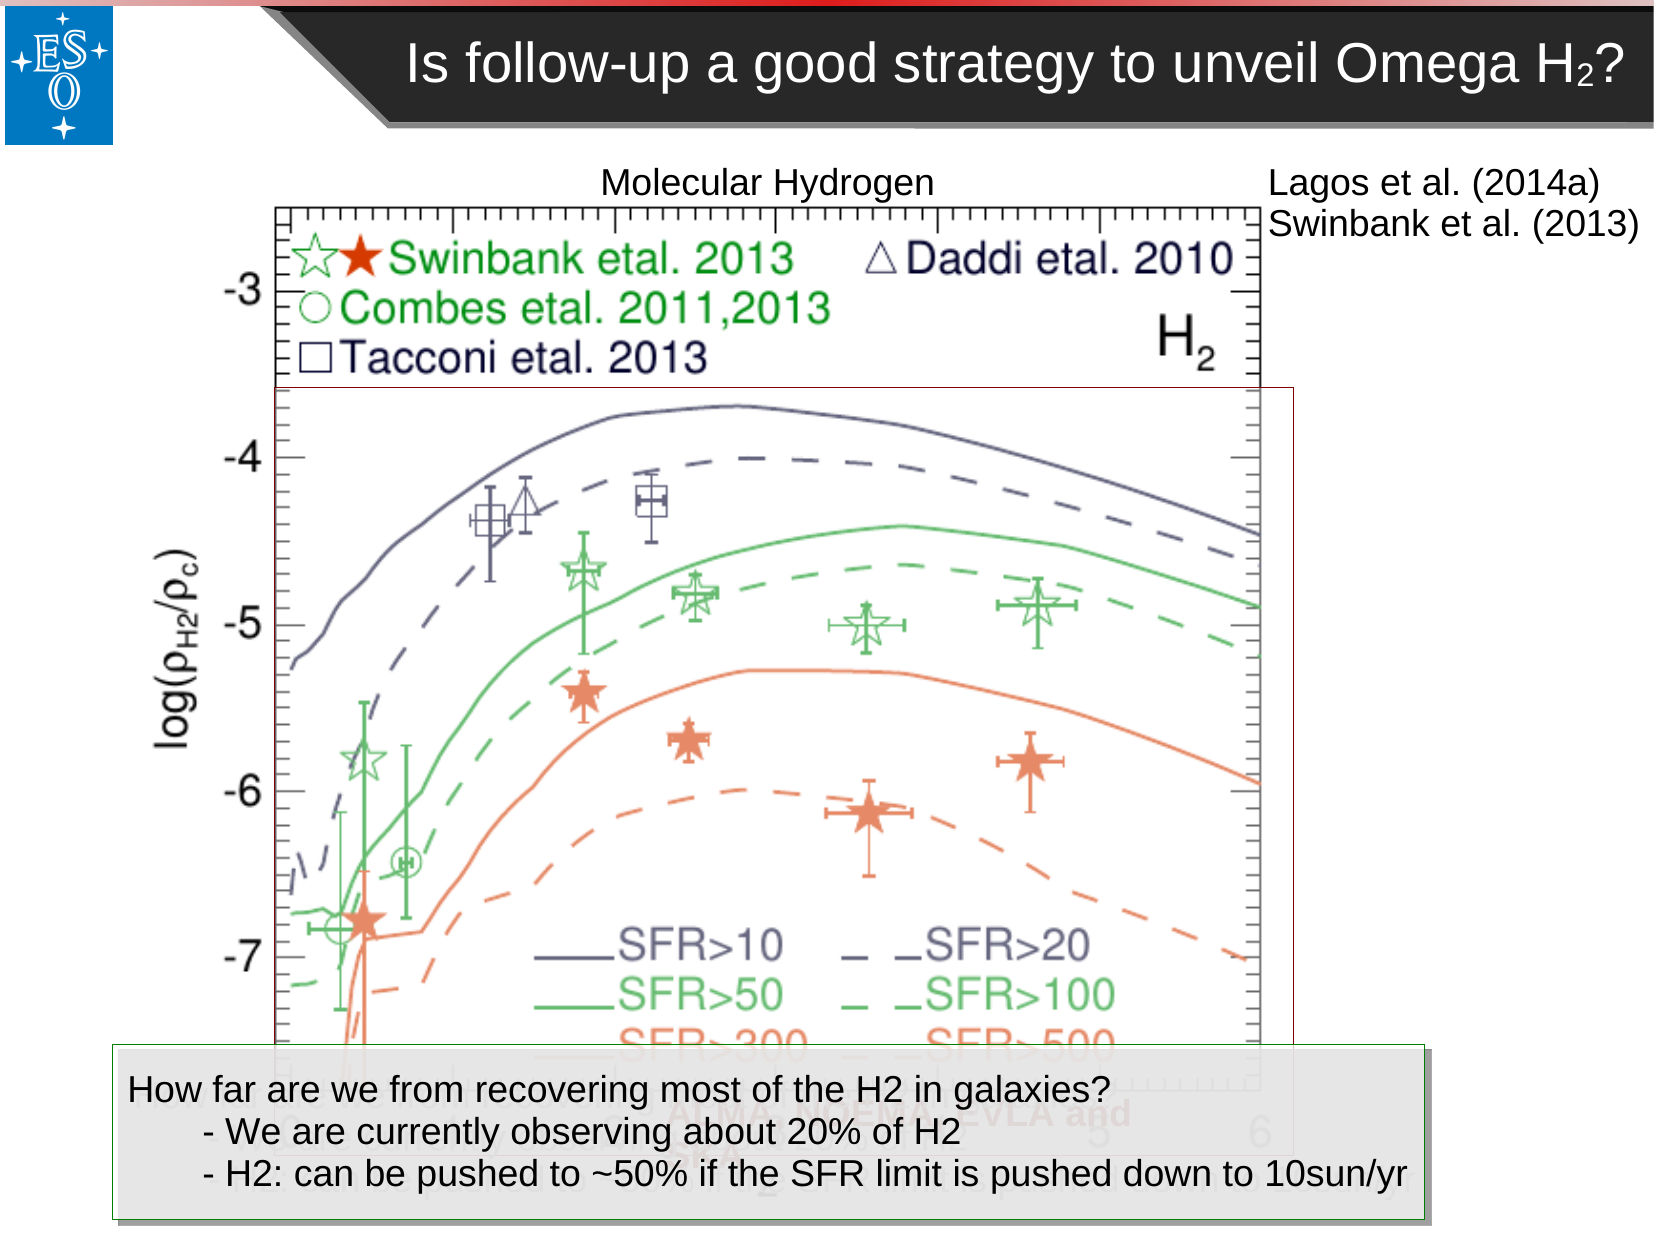

# Is follow-up a good strategy to unveil Omega H2?
Lagos et al. (2014a)
Swinbank et al. (2013)
Molecular Hydrogen
How far are we from recovering most of the H2 in galaxies?
	- We are currently observing about 20% of H2
	- H2: can be pushed to ~50% if the SFR limit is pushed down to 10sun/yr
ALMA, NOEMA, EVLA and SKA